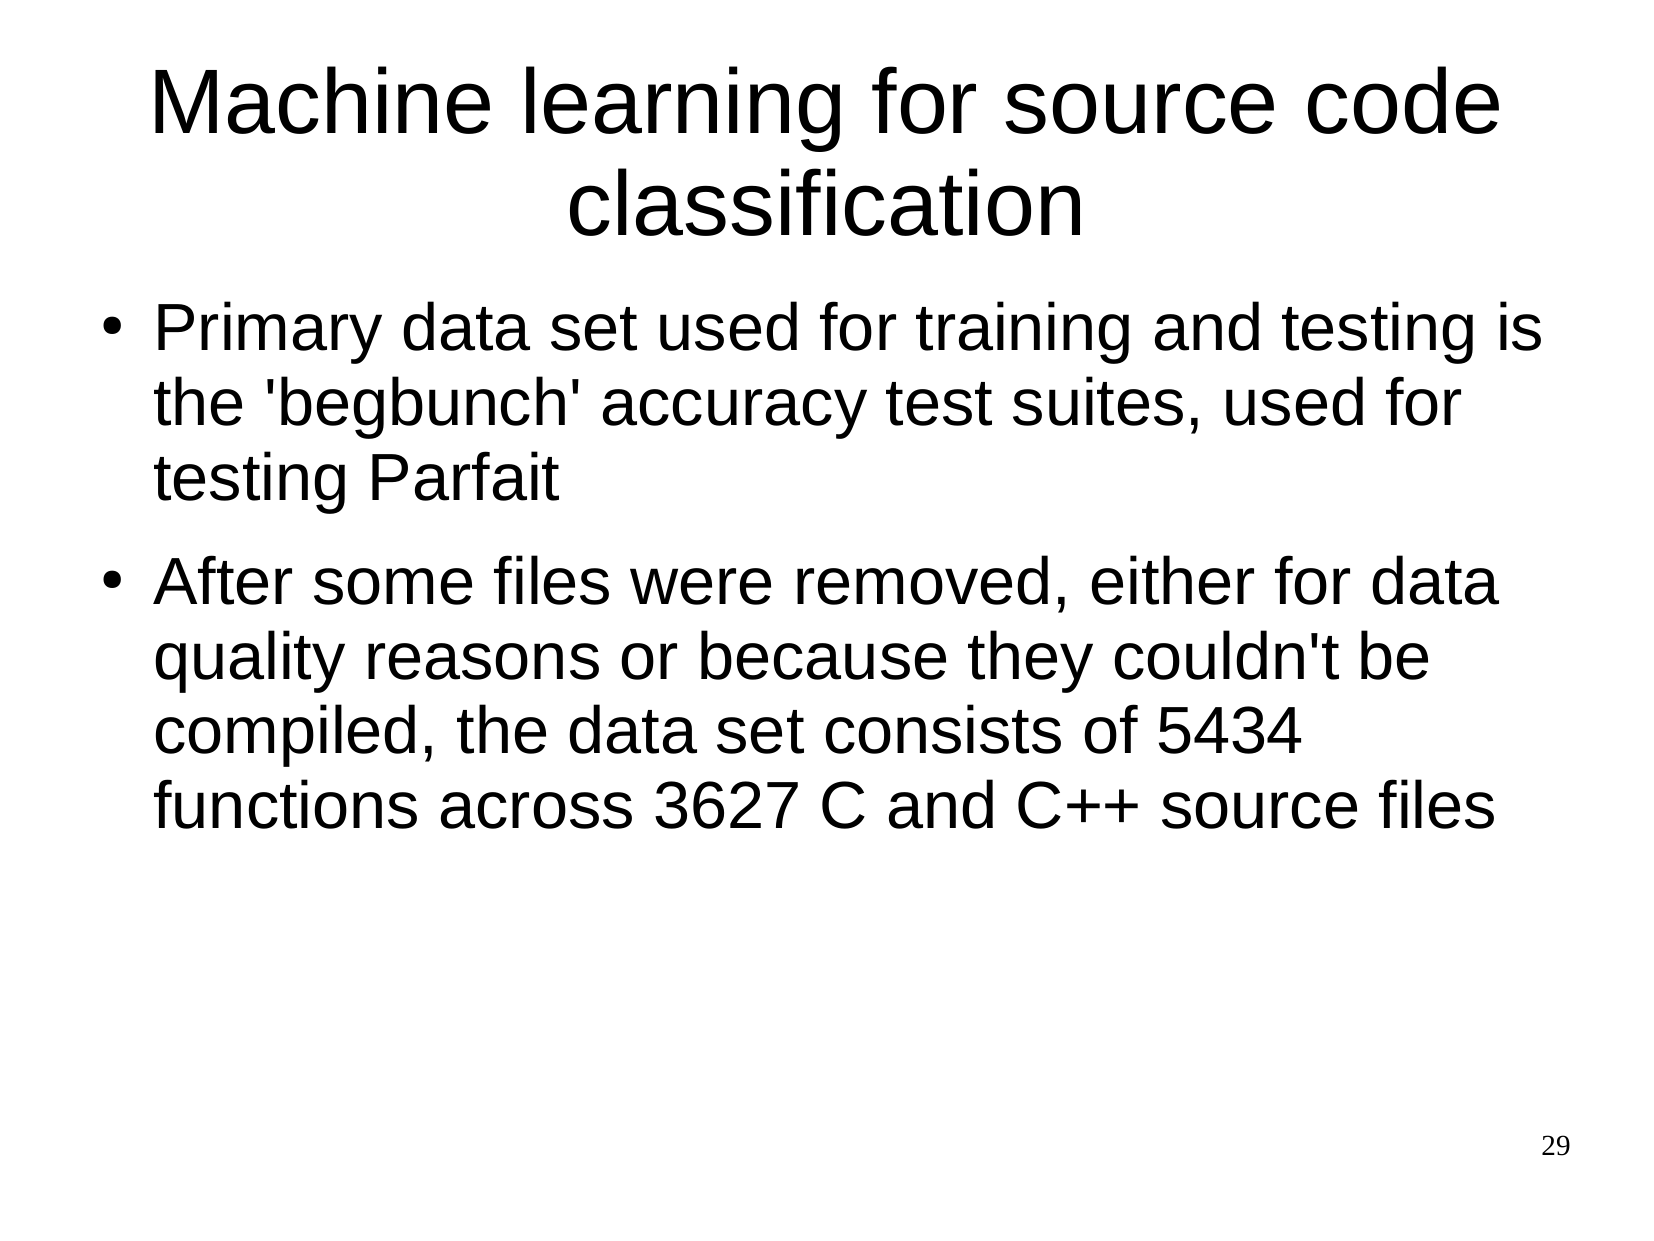

# Machine learning for source code classification
Primary data set used for training and testing is the 'begbunch' accuracy test suites, used for testing Parfait
After some files were removed, either for data quality reasons or because they couldn't be compiled, the data set consists of 5434 functions across 3627 C and C++ source files
29